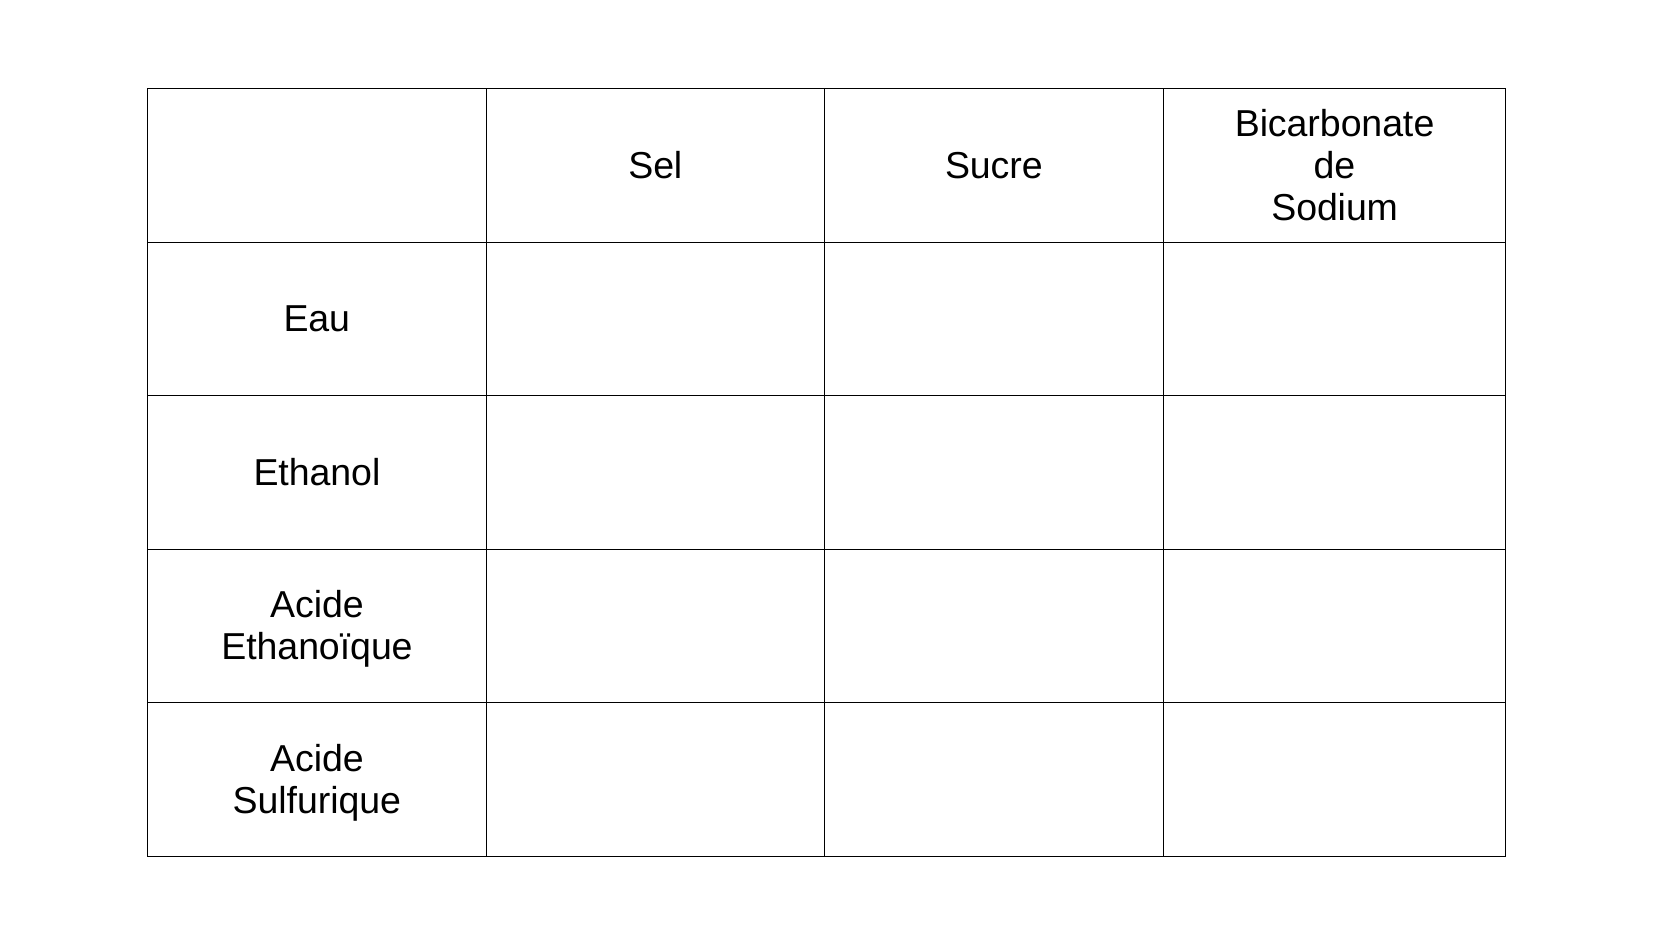

| | Sel | Sucre | Bicarbonate de Sodium |
| --- | --- | --- | --- |
| Eau | | | |
| Ethanol | | | |
| Acide Ethanoïque | | | |
| Acide Sulfurique | | | |